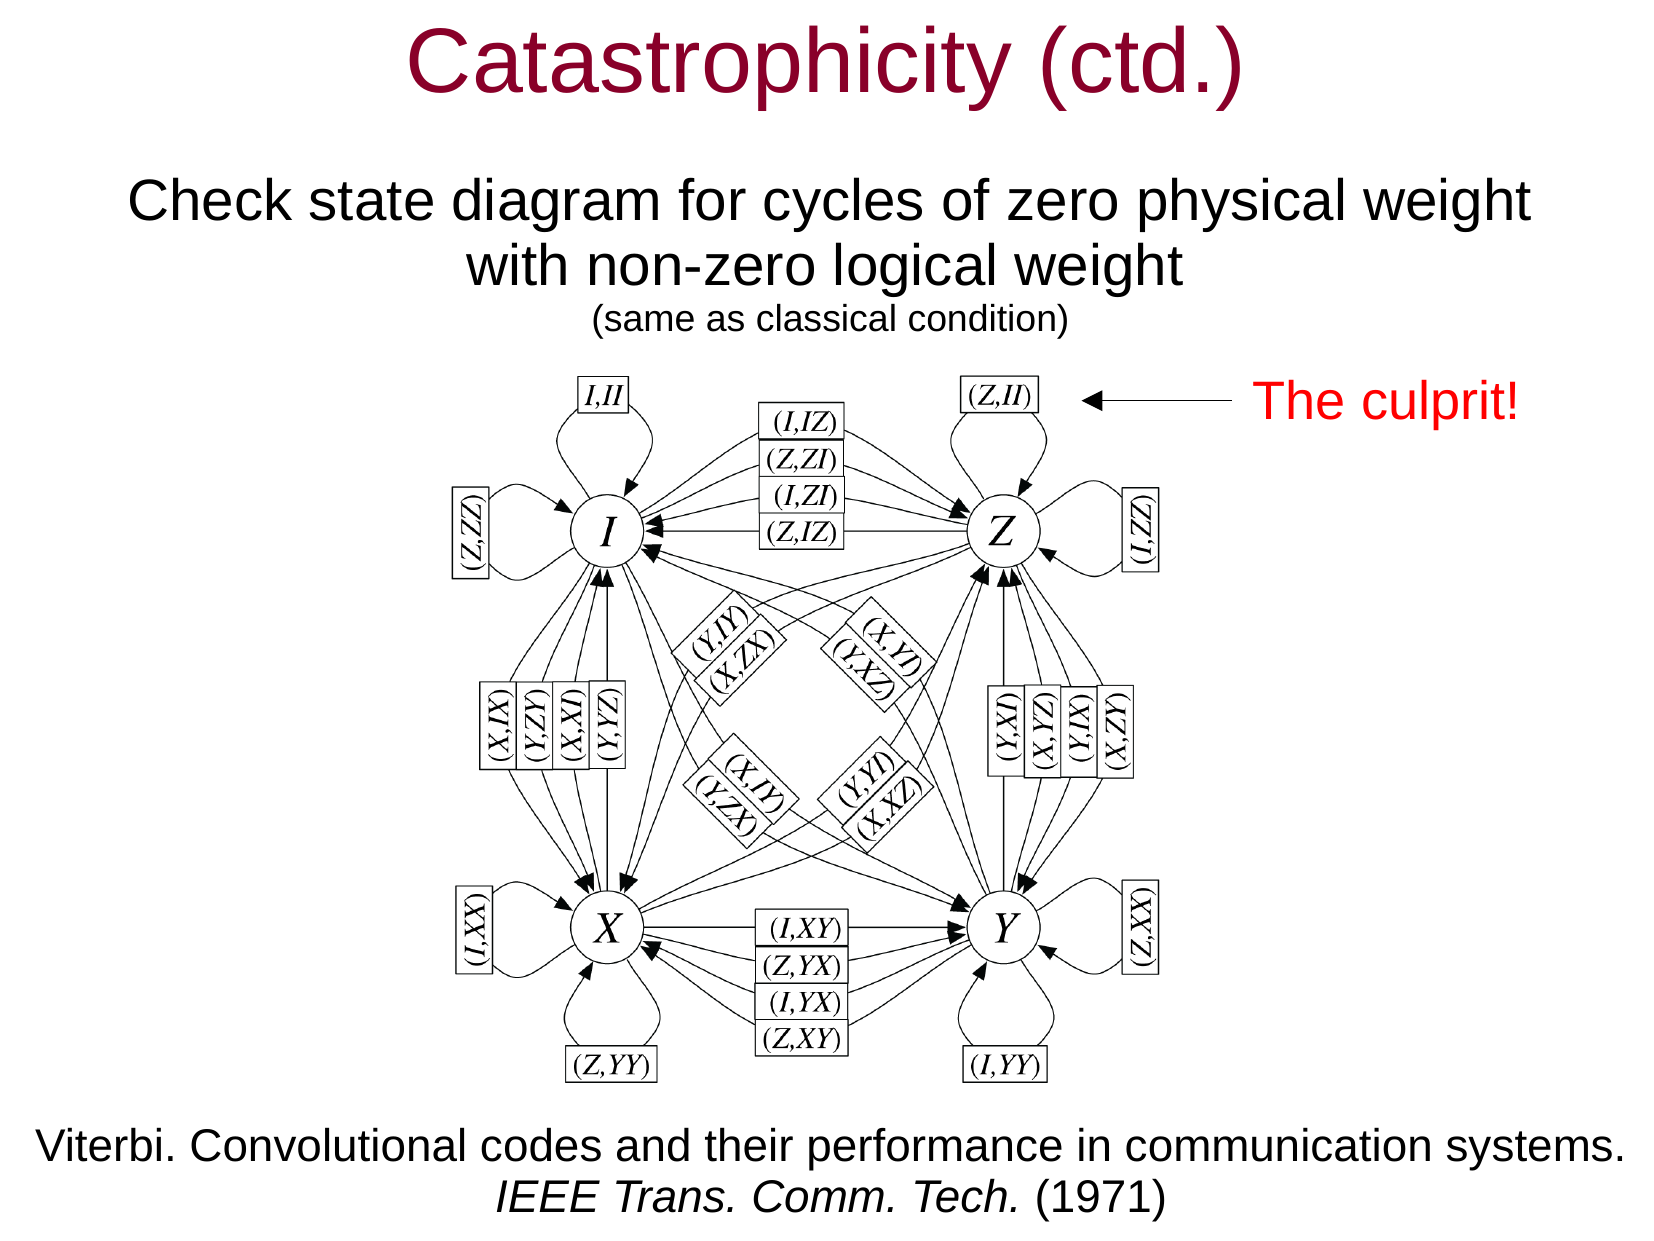

# Catastrophicity (ctd.)
Check state diagram for cycles of zero physical weight
with non-zero logical weight
(same as classical condition)
The culprit!
Viterbi. Convolutional codes and their performance in communication systems.
IEEE Trans. Comm. Tech. (1971)